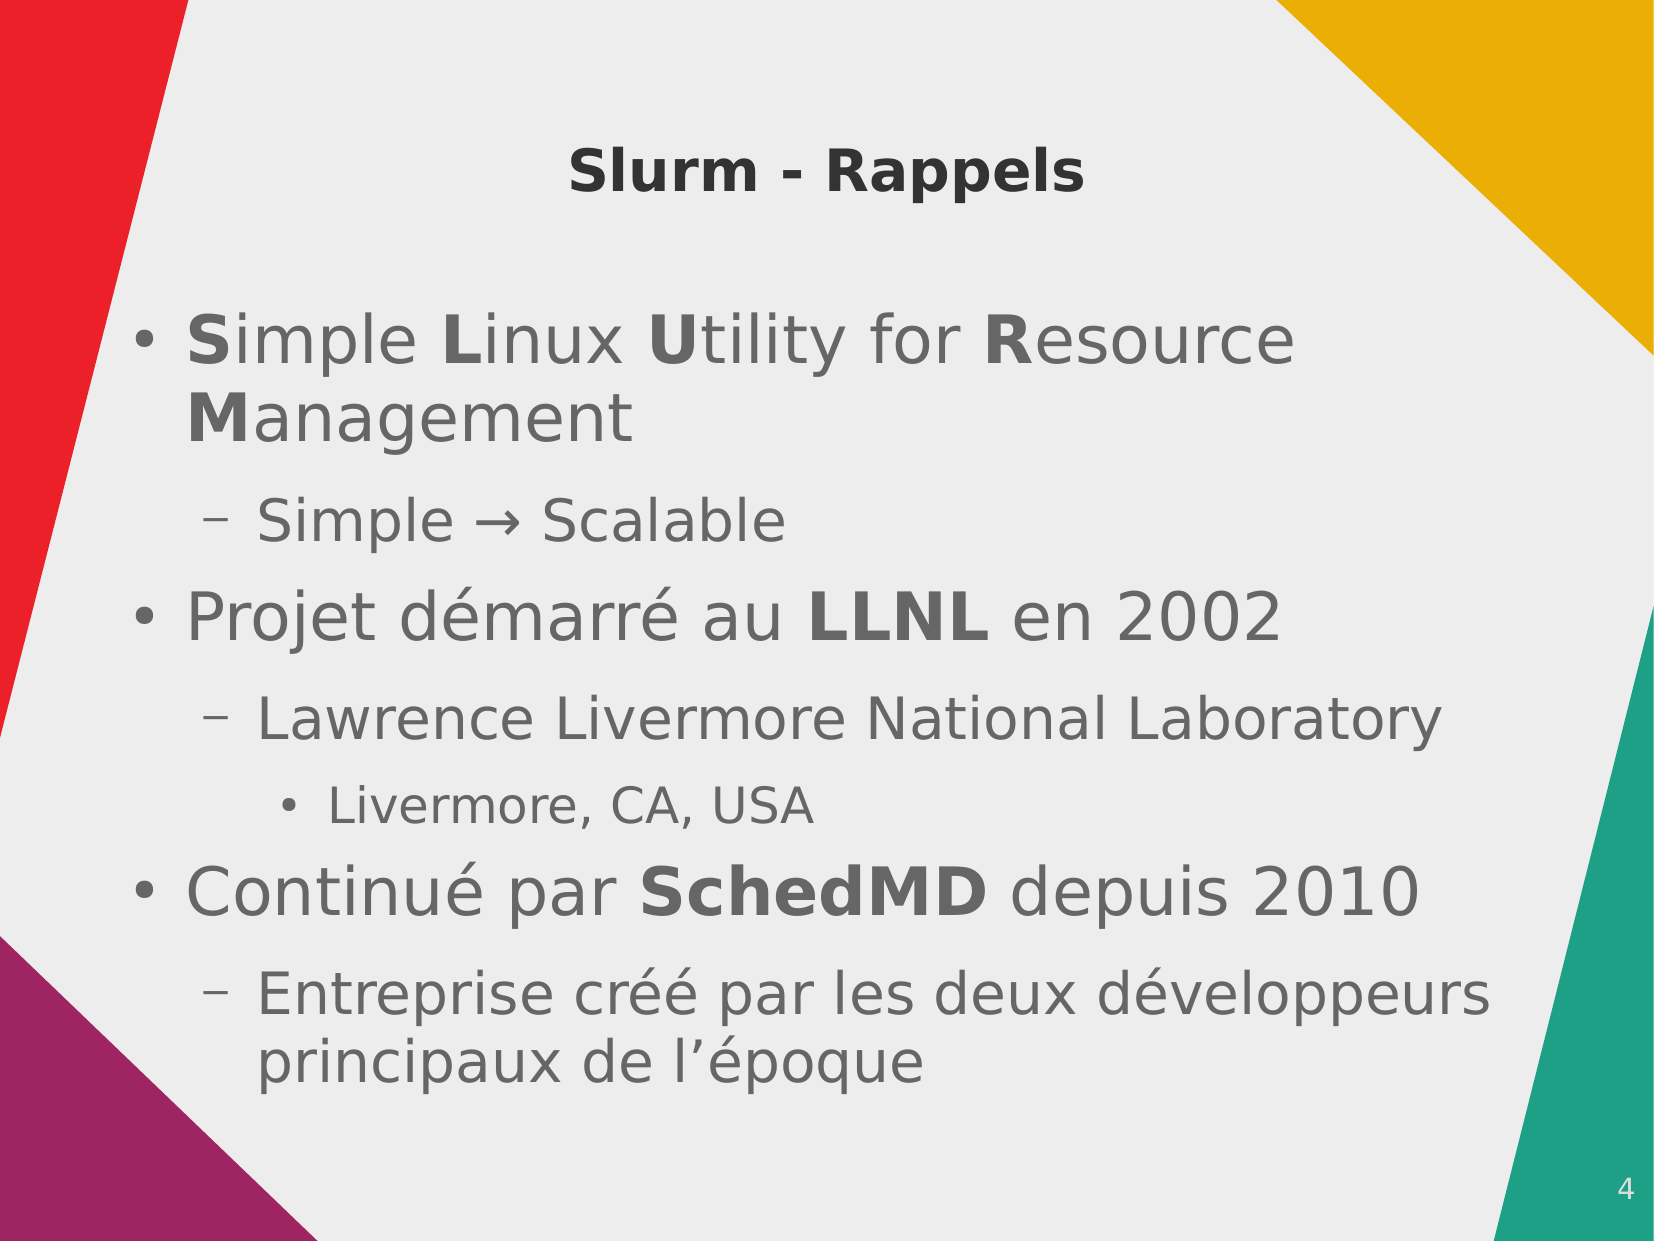

# Slurm - Rappels
Simple Linux Utility for Resource Management
Simple → Scalable
Projet démarré au LLNL en 2002
Lawrence Livermore National Laboratory
Livermore, CA, USA
Continué par SchedMD depuis 2010
Entreprise créé par les deux développeurs principaux de l’époque
4